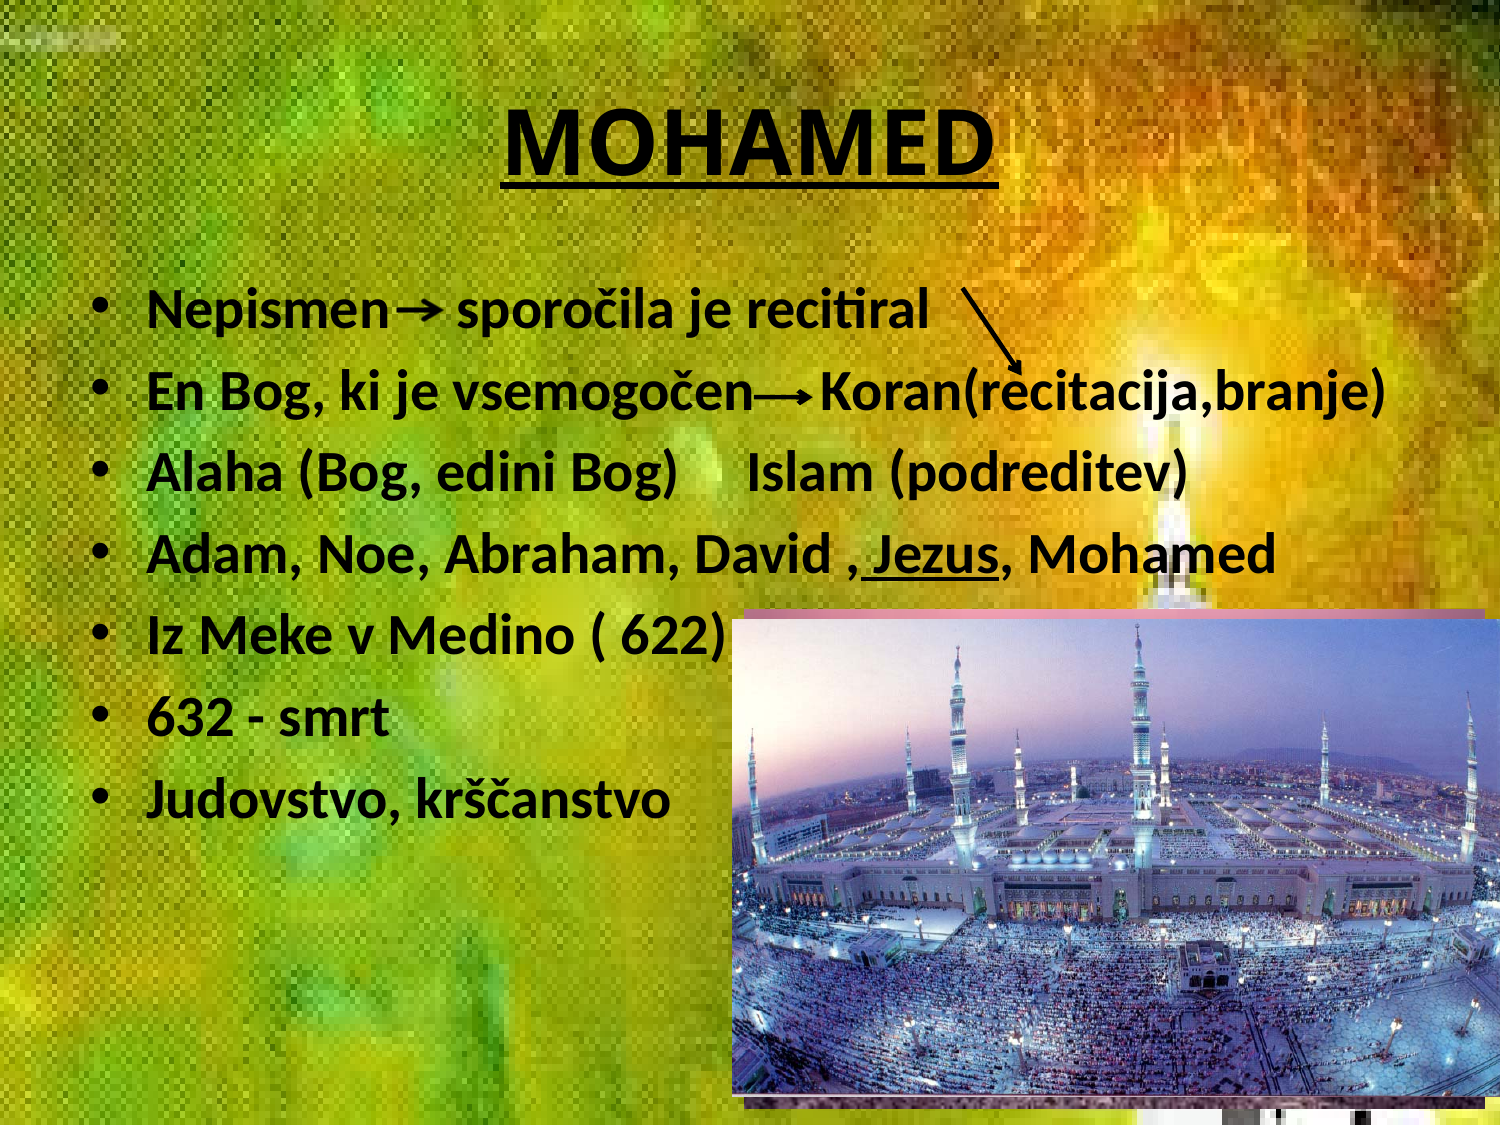

# MOHAMED
Nepismen sporočila je recitiral
En Bog, ki je vsemogočen Koran(recitacija,branje)
Alaha (Bog, edini Bog) Islam (podreditev)
Adam, Noe, Abraham, David , Jezus, Mohamed
Iz Meke v Medino ( 622)
632 - smrt
Judovstvo, krščanstvo